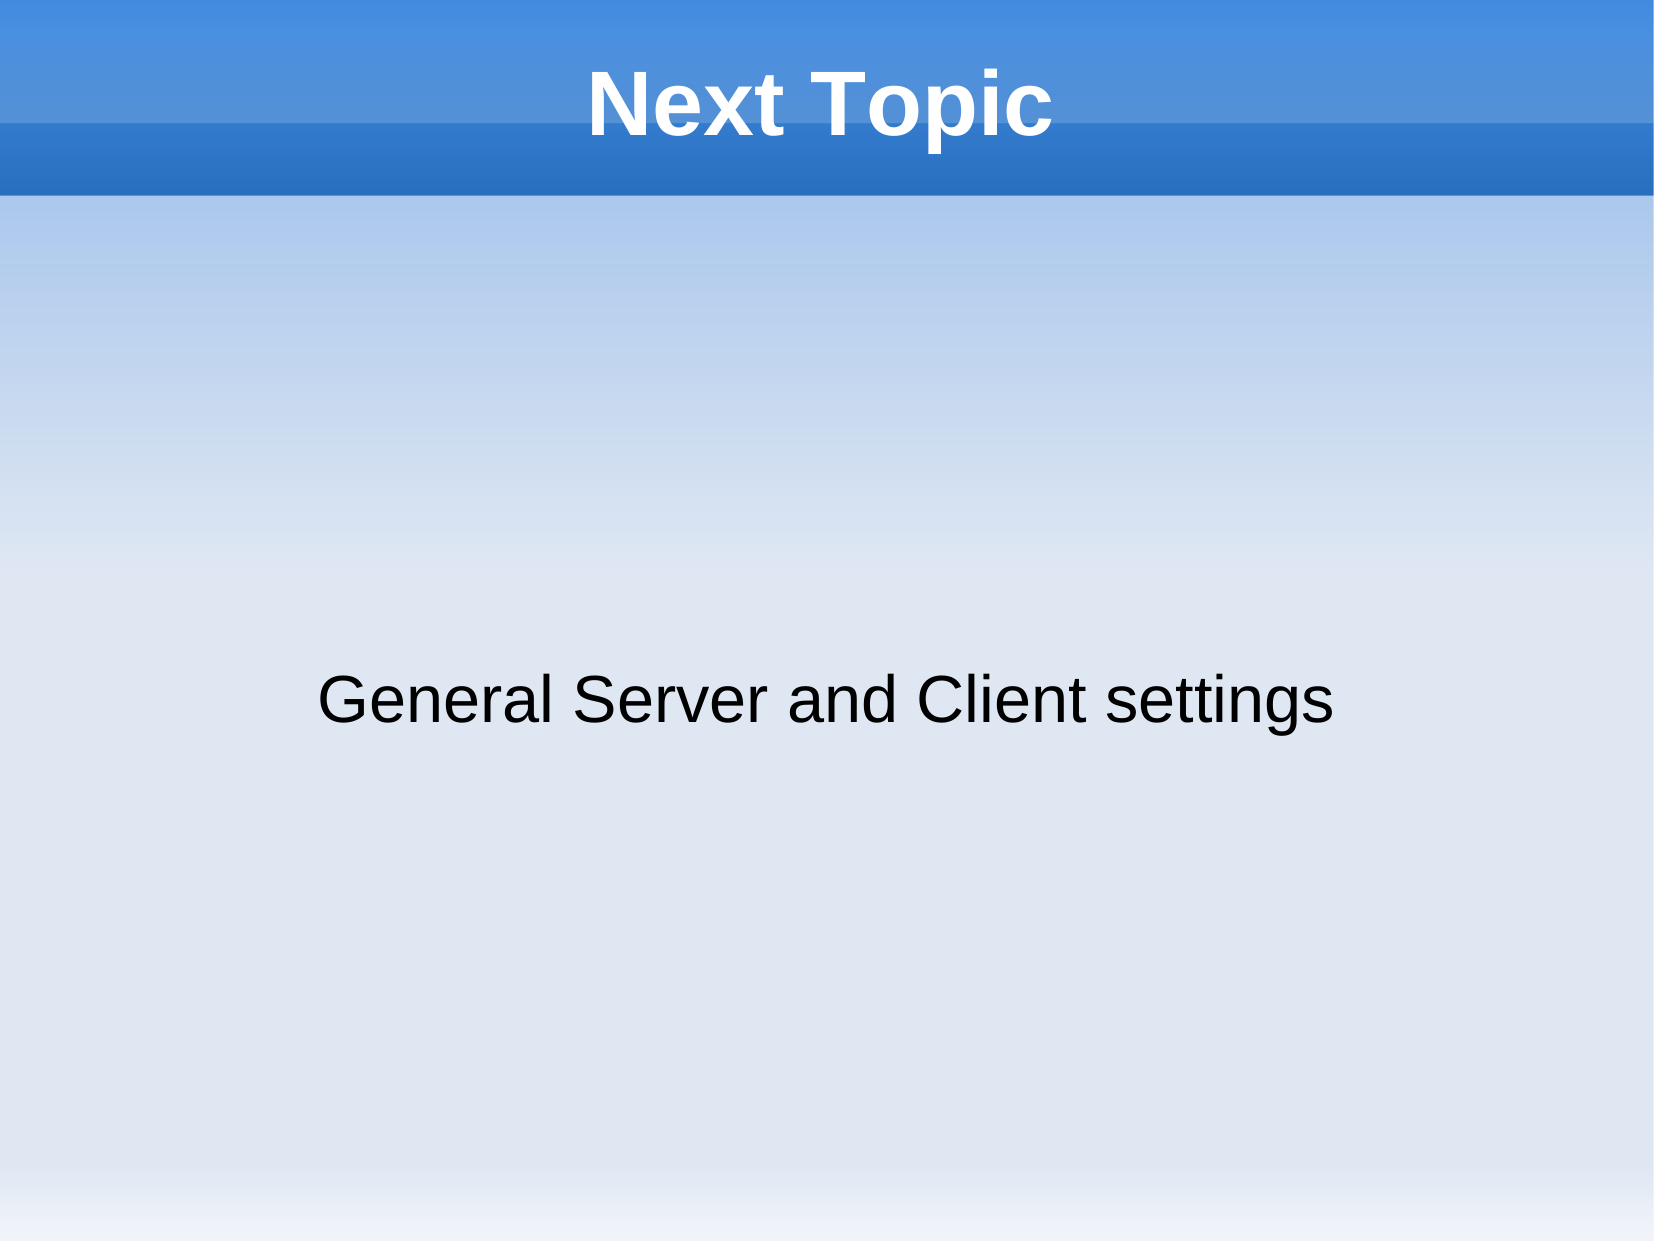

# Next Topic
General Server and Client settings